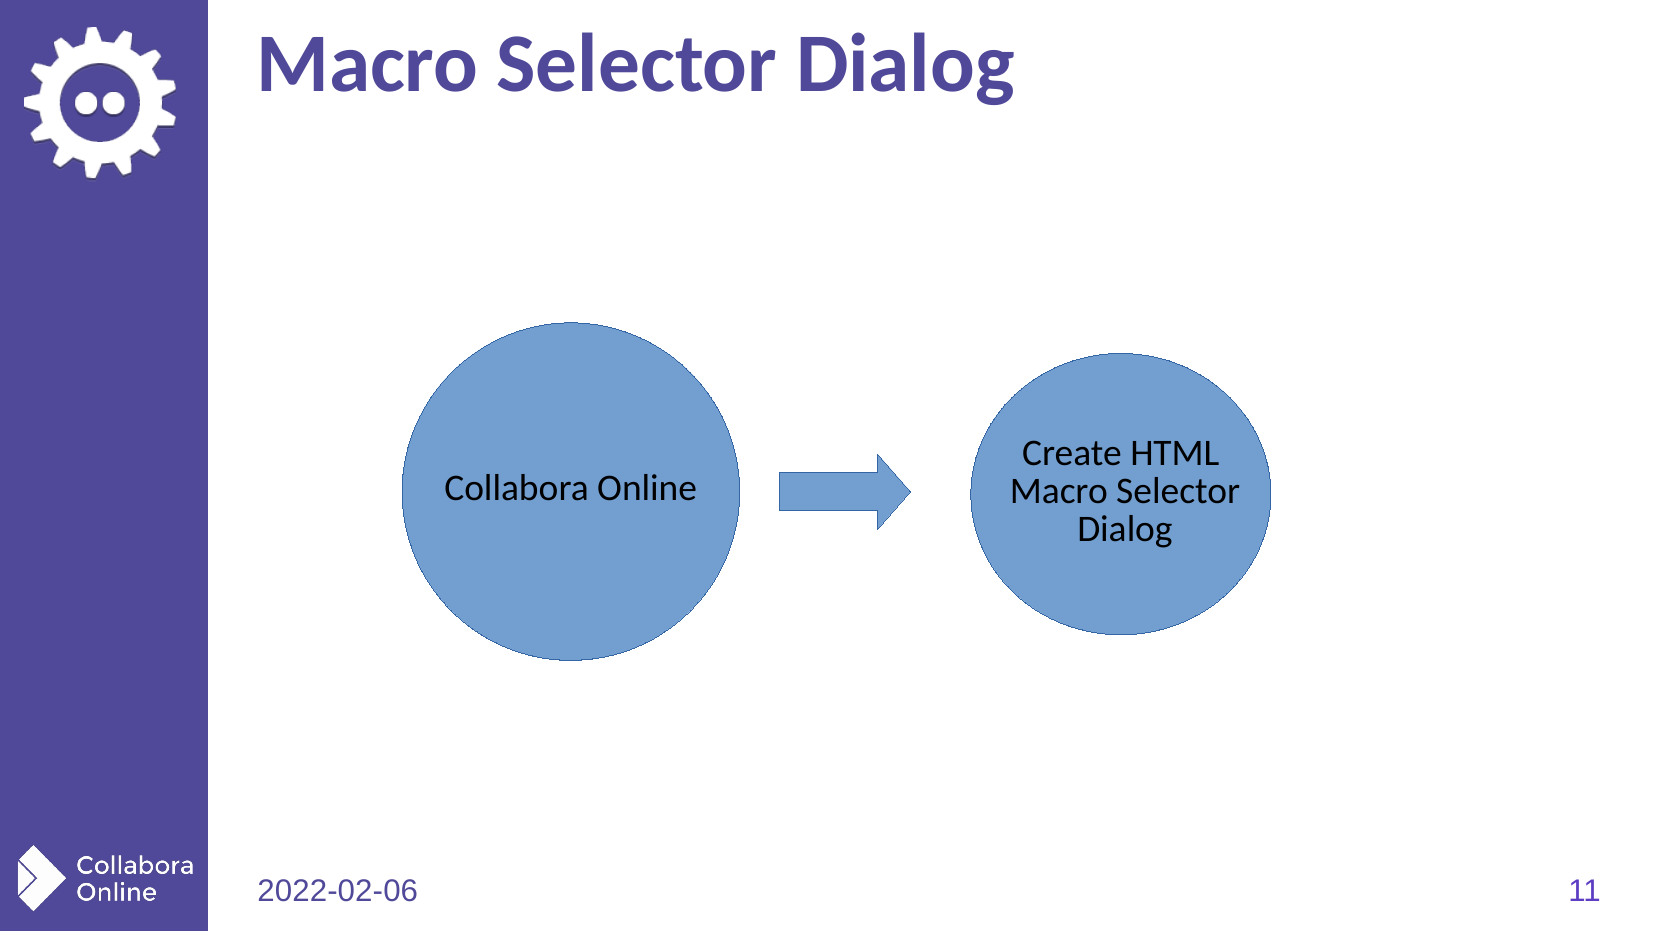

# Macro Selector Dialog
Collabora Online
Create HTML
 Macro Selector
 Dialog
2022-02-06
11